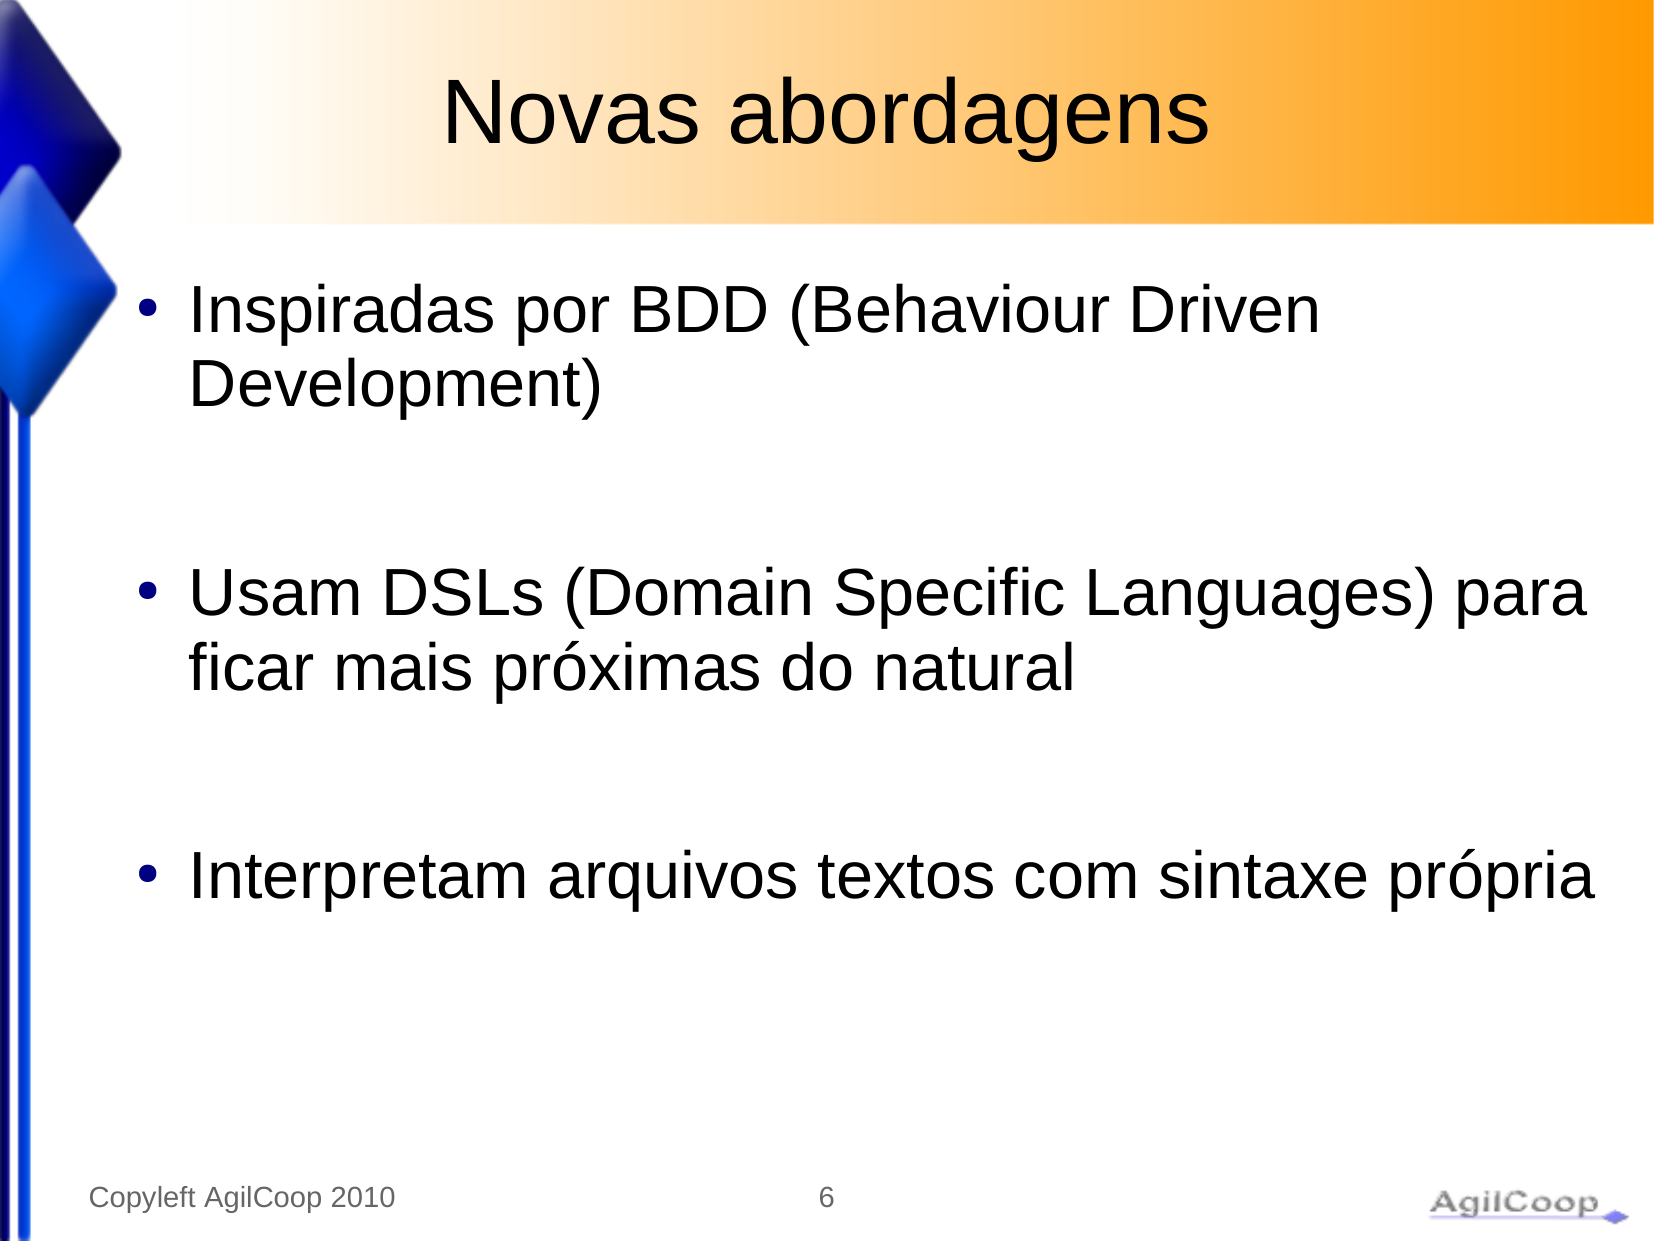

# Novas abordagens
Inspiradas por BDD (Behaviour Driven Development)
Usam DSLs (Domain Specific Languages) para ficar mais próximas do natural
Interpretam arquivos textos com sintaxe própria
Copyleft AgilCoop 2010
6